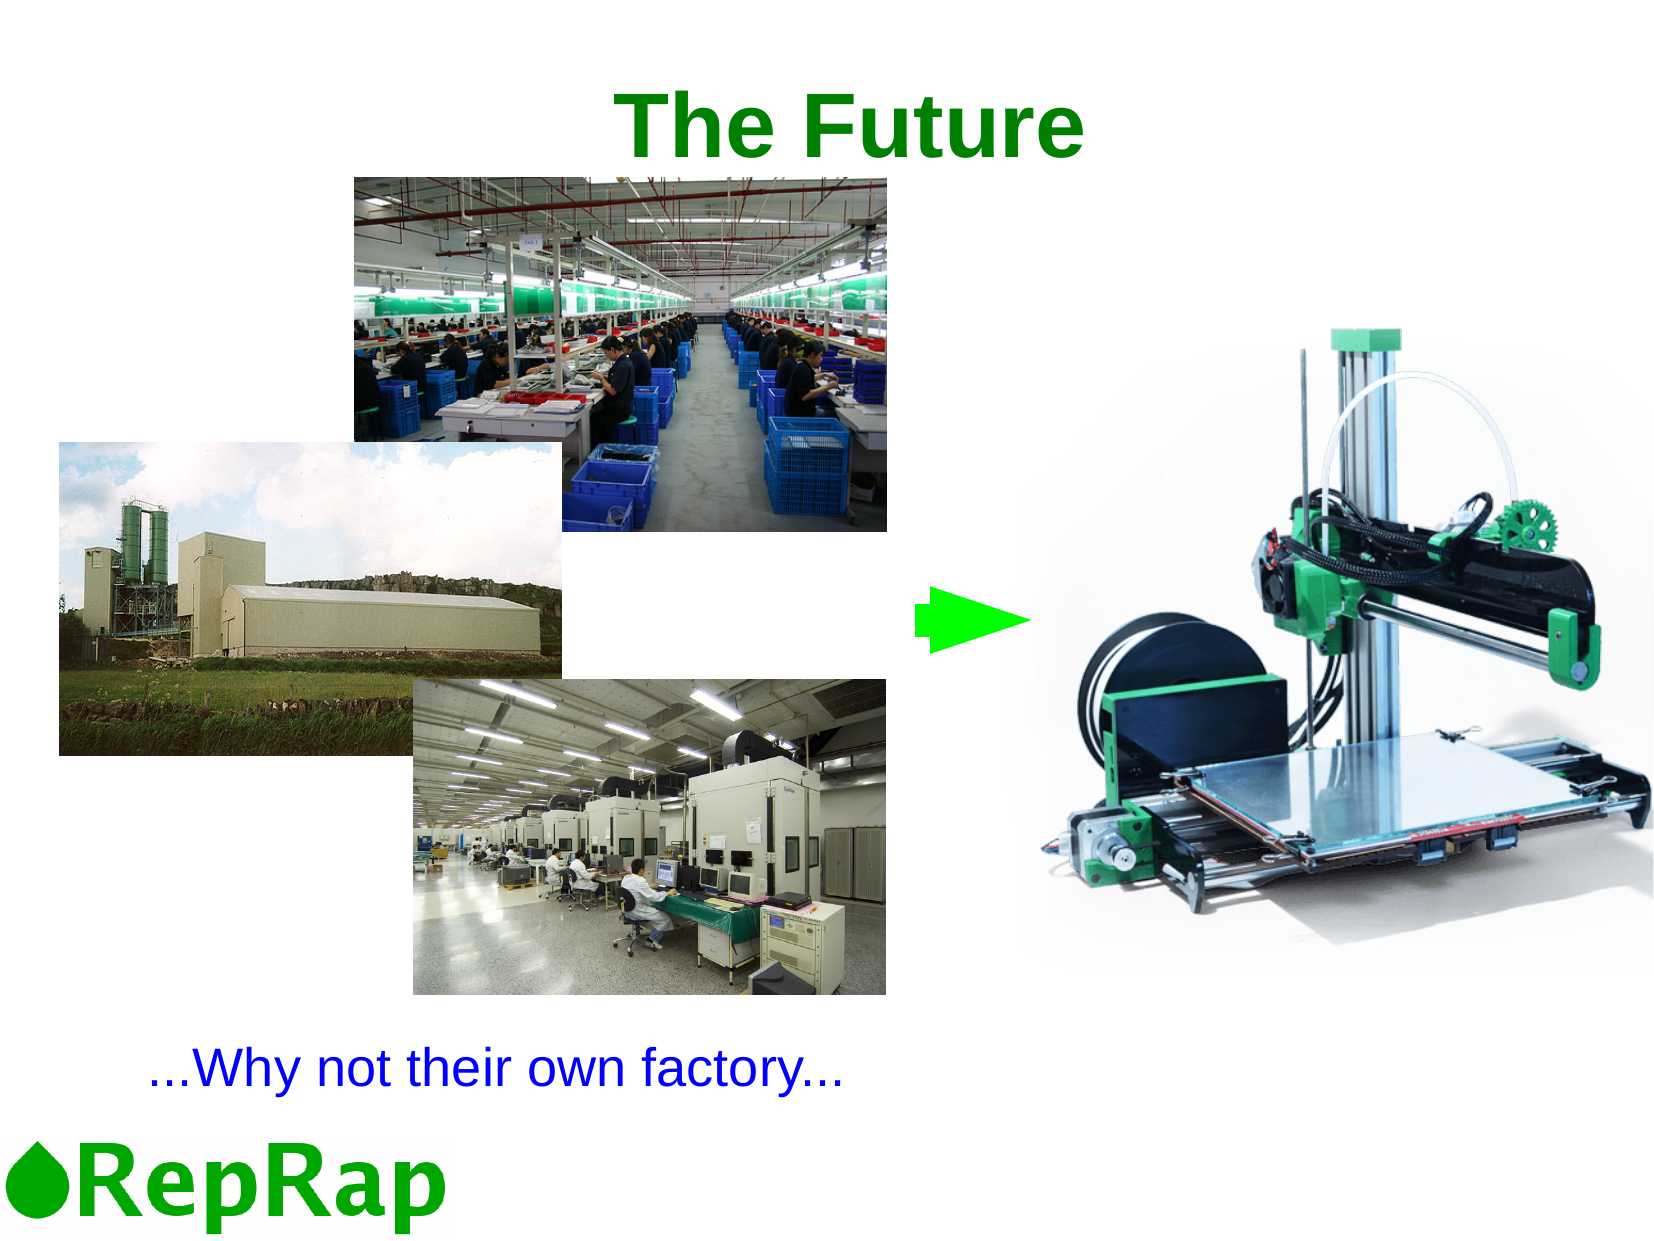

# The Future
...Why not their own factory...